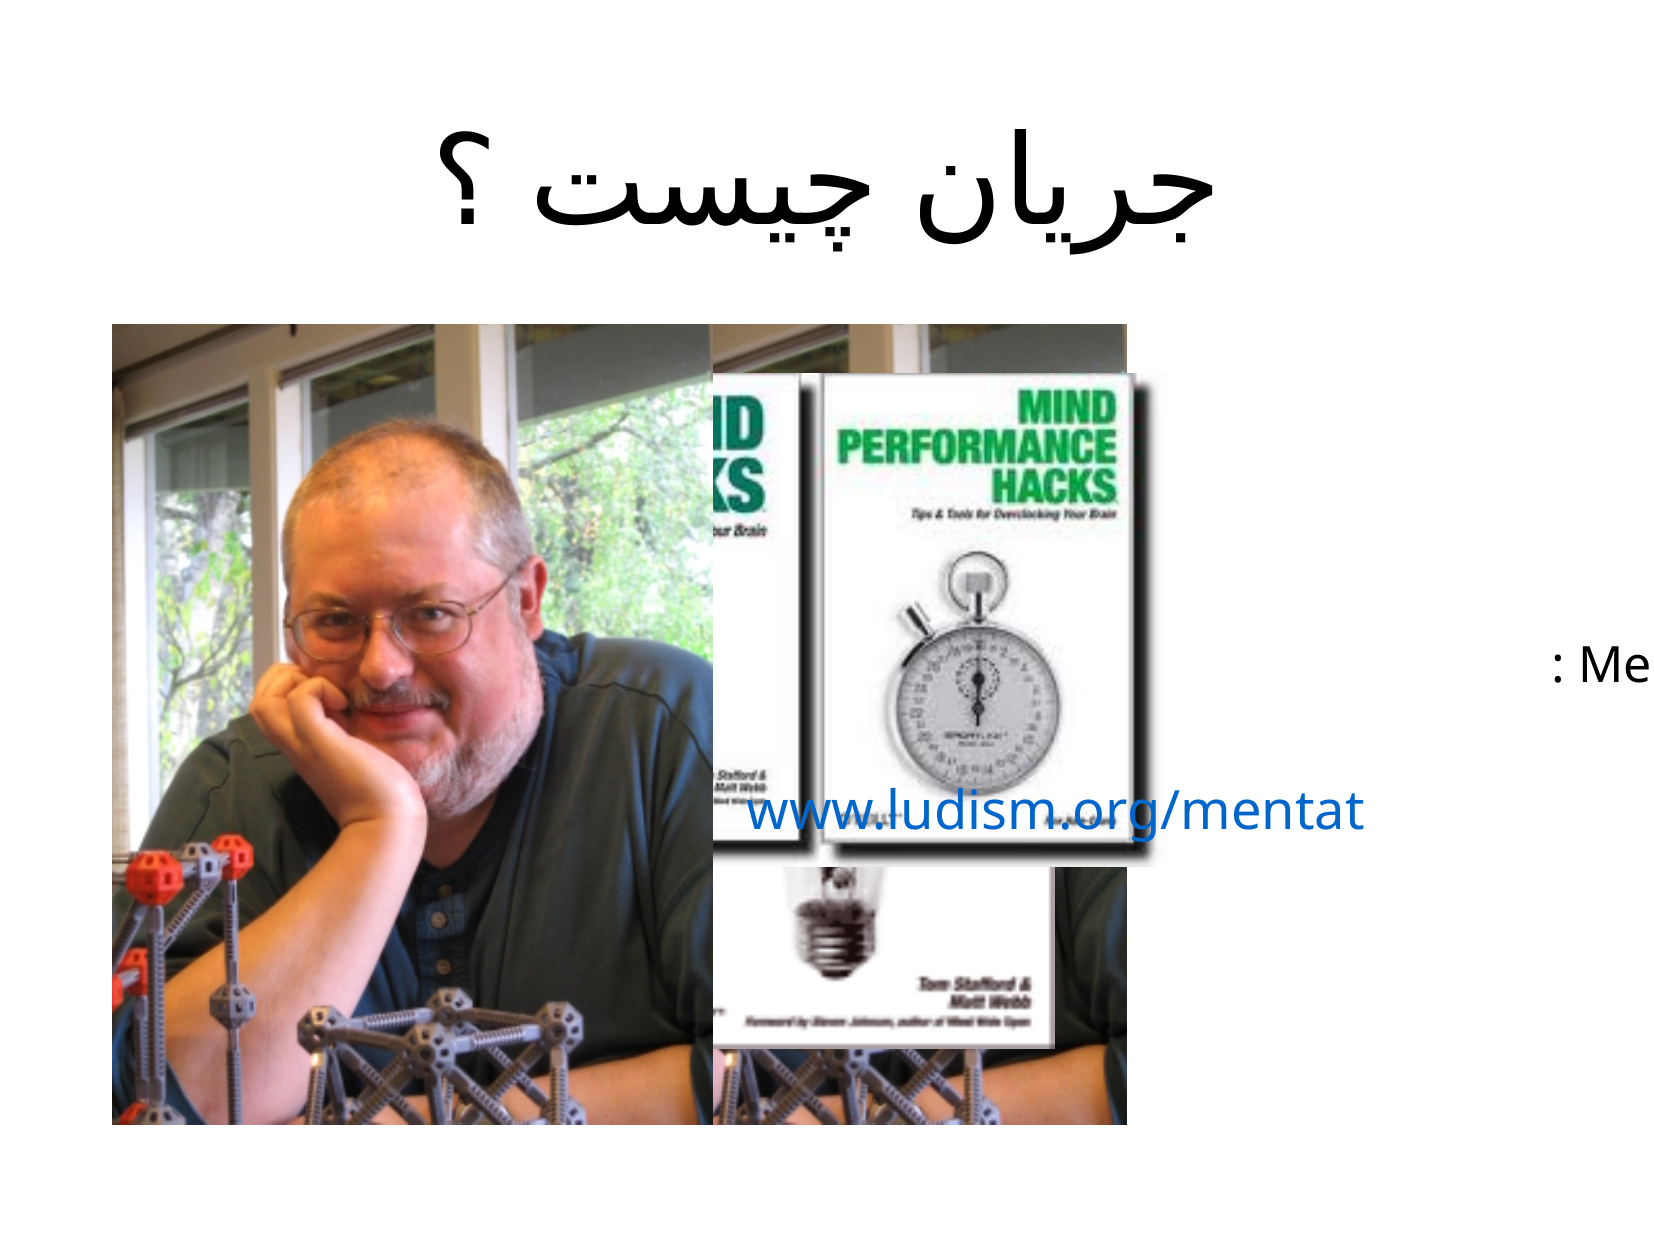

# جریان چیست ؟
Menttat Wiki :
 www.ludism.org/mentat